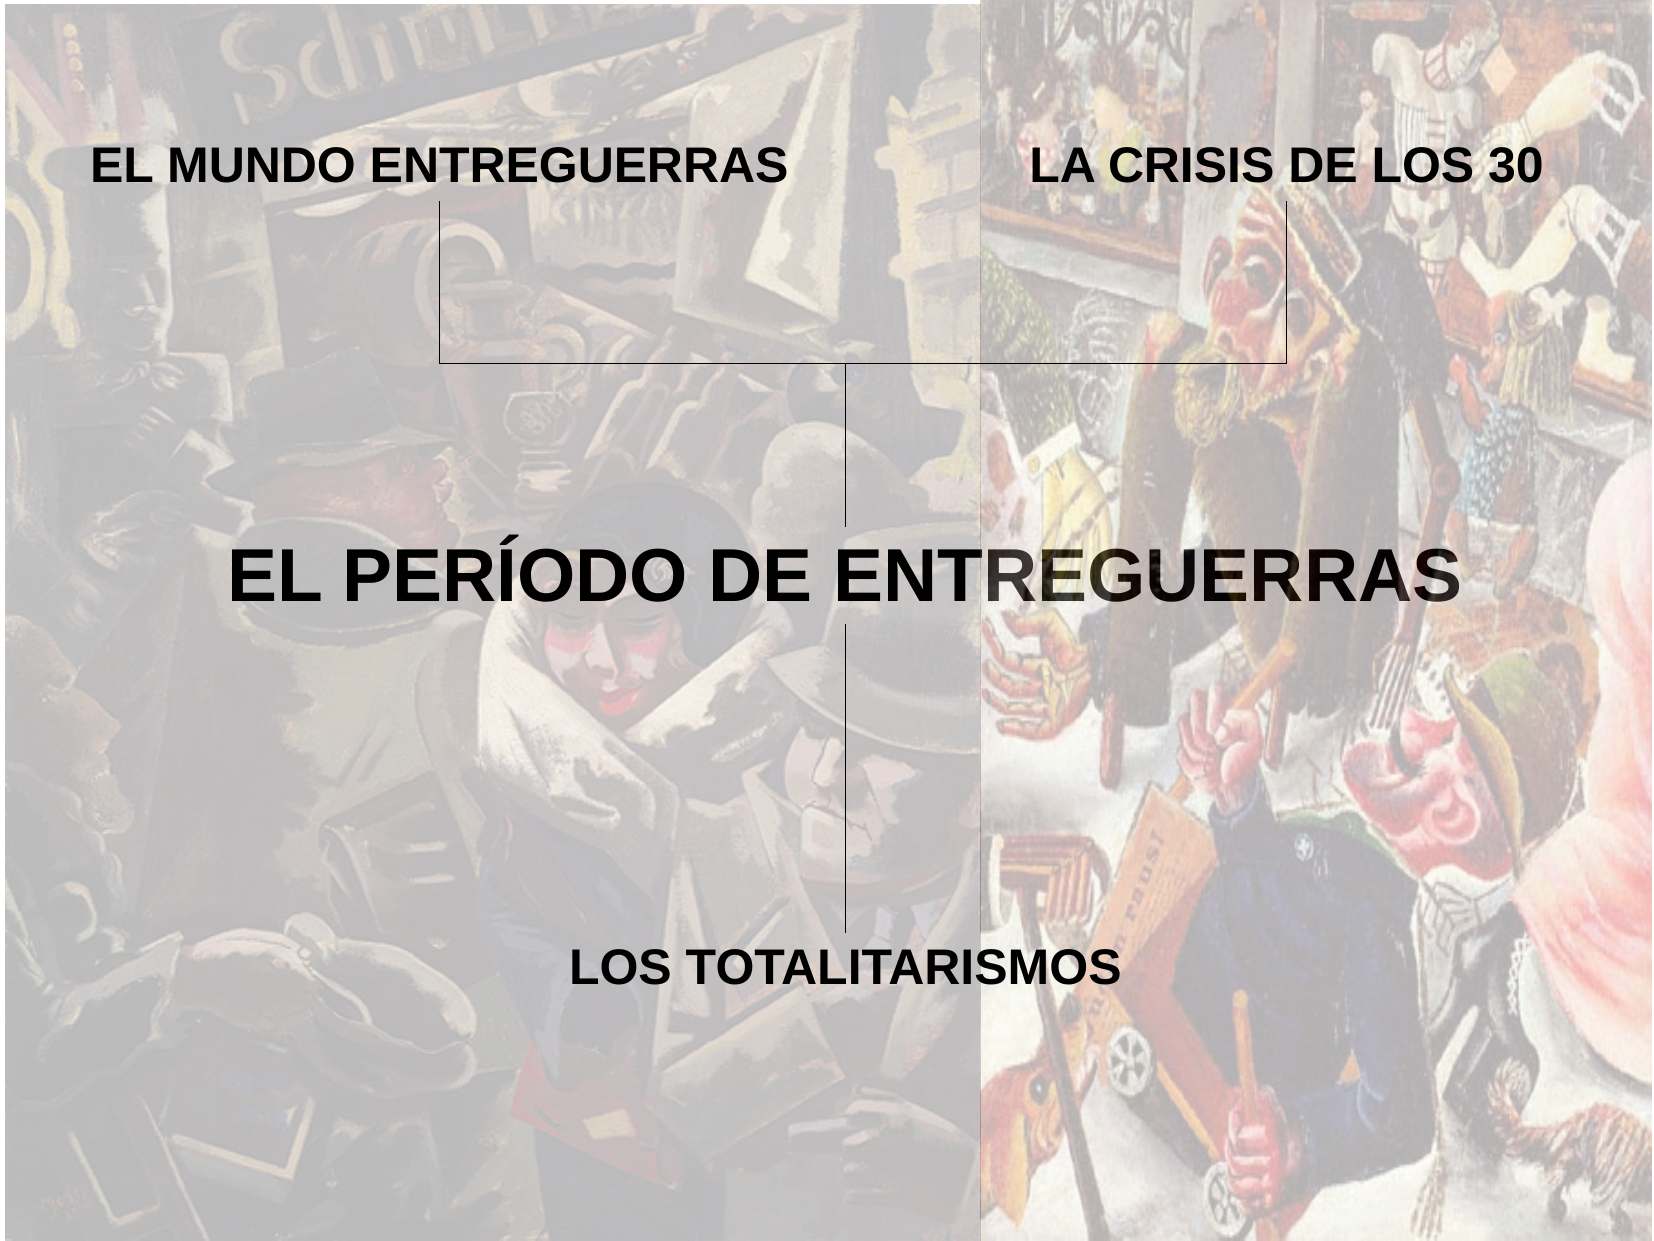

EL MUNDO ENTREGUERRAS
LA CRISIS DE LOS 30
EL PERÍODO DE ENTREGUERRAS
LOS TOTALITARISMOS